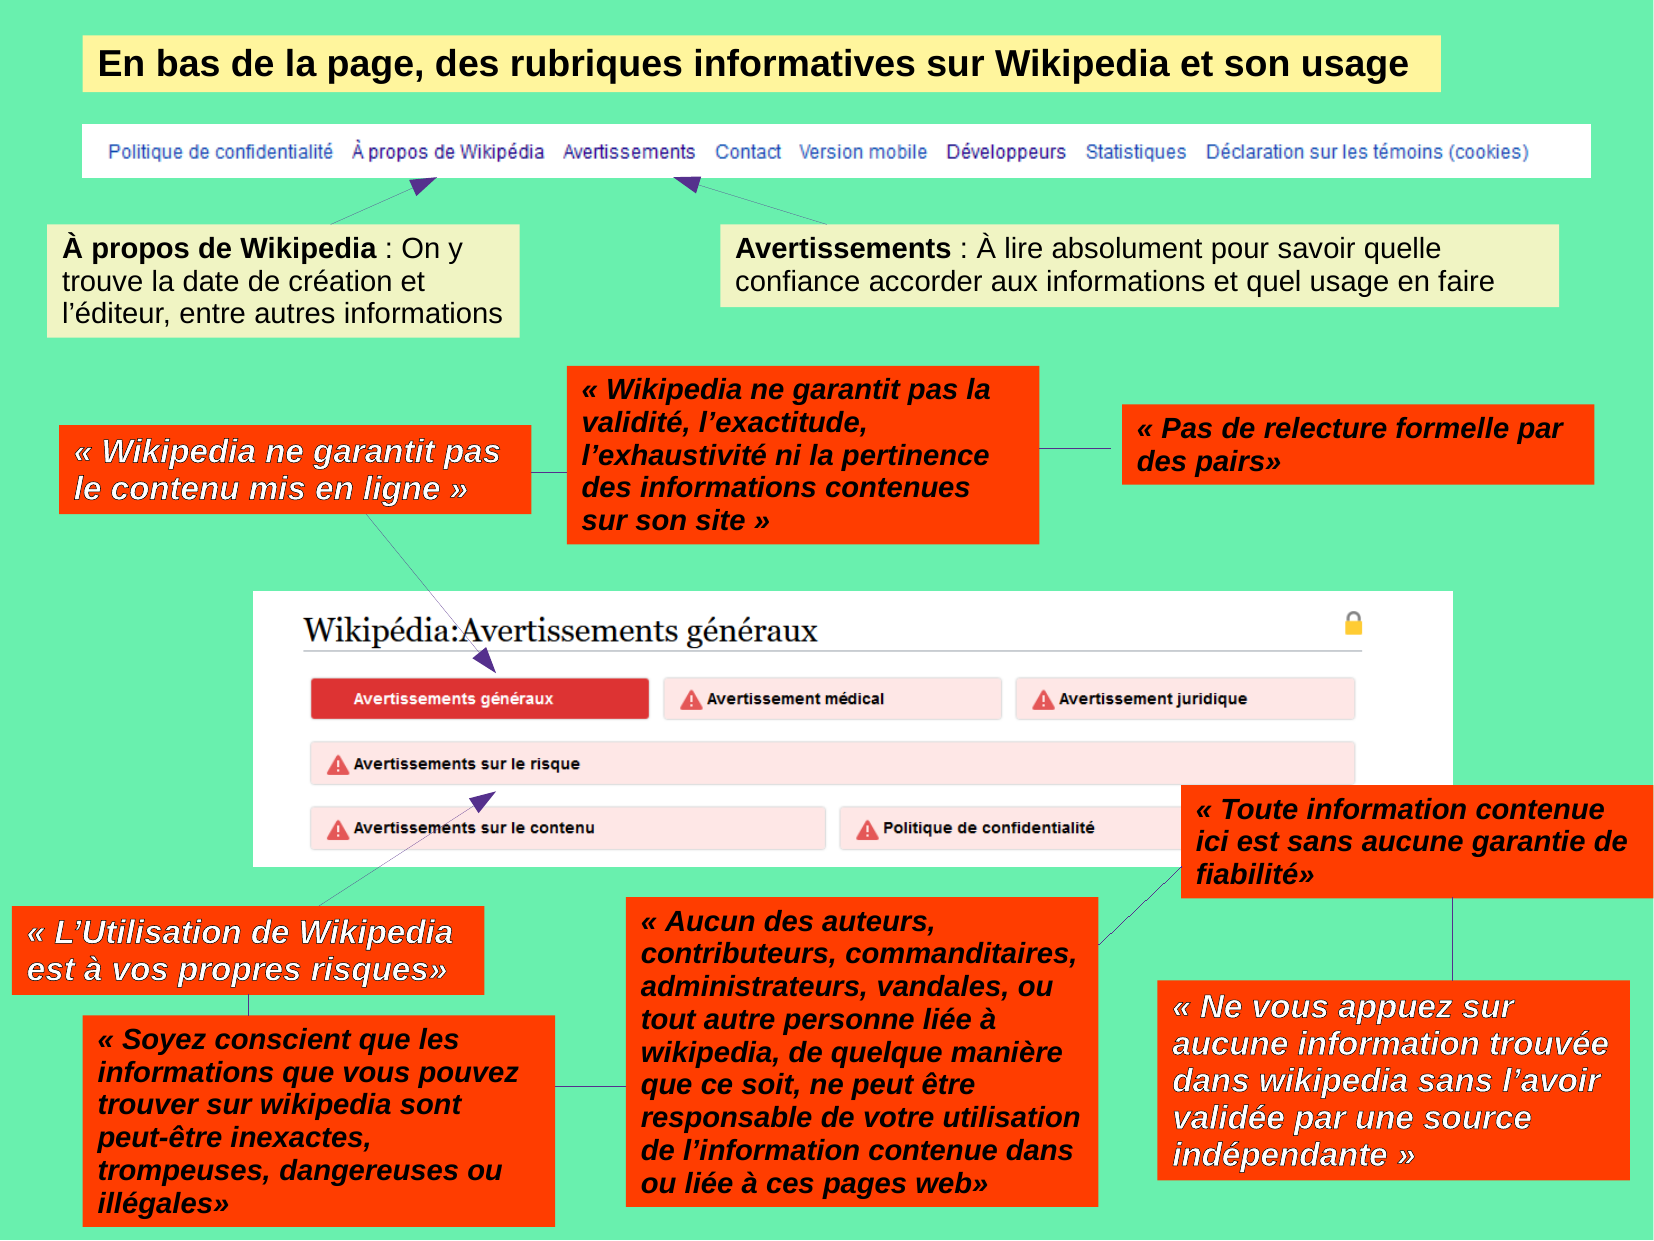

En bas de la page, des rubriques informatives sur Wikipedia et son usage
À propos de Wikipedia : On y trouve la date de création et l’éditeur, entre autres informations
Avertissements : À lire absolument pour savoir quelle confiance accorder aux informations et quel usage en faire
« Wikipedia ne garantit pas la validité, l’exactitude, l’exhaustivité ni la pertinence des informations contenues sur son site »
« Pas de relecture formelle par des pairs»
« Wikipedia ne garantit pas le contenu mis en ligne »
« Toute information contenue ici est sans aucune garantie de fiabilité»
« Aucun des auteurs, contributeurs, commanditaires, administrateurs, vandales, ou tout autre personne liée à wikipedia, de quelque manière que ce soit, ne peut être responsable de votre utilisation de l’information contenue dans ou liée à ces pages web»
« L’Utilisation de Wikipedia est à vos propres risques»
« Ne vous appuez sur aucune information trouvée dans wikipedia sans l’avoir validée par une source indépendante »
« Soyez conscient que les informations que vous pouvez trouver sur wikipedia sont peut-être inexactes, trompeuses, dangereuses ou illégales»